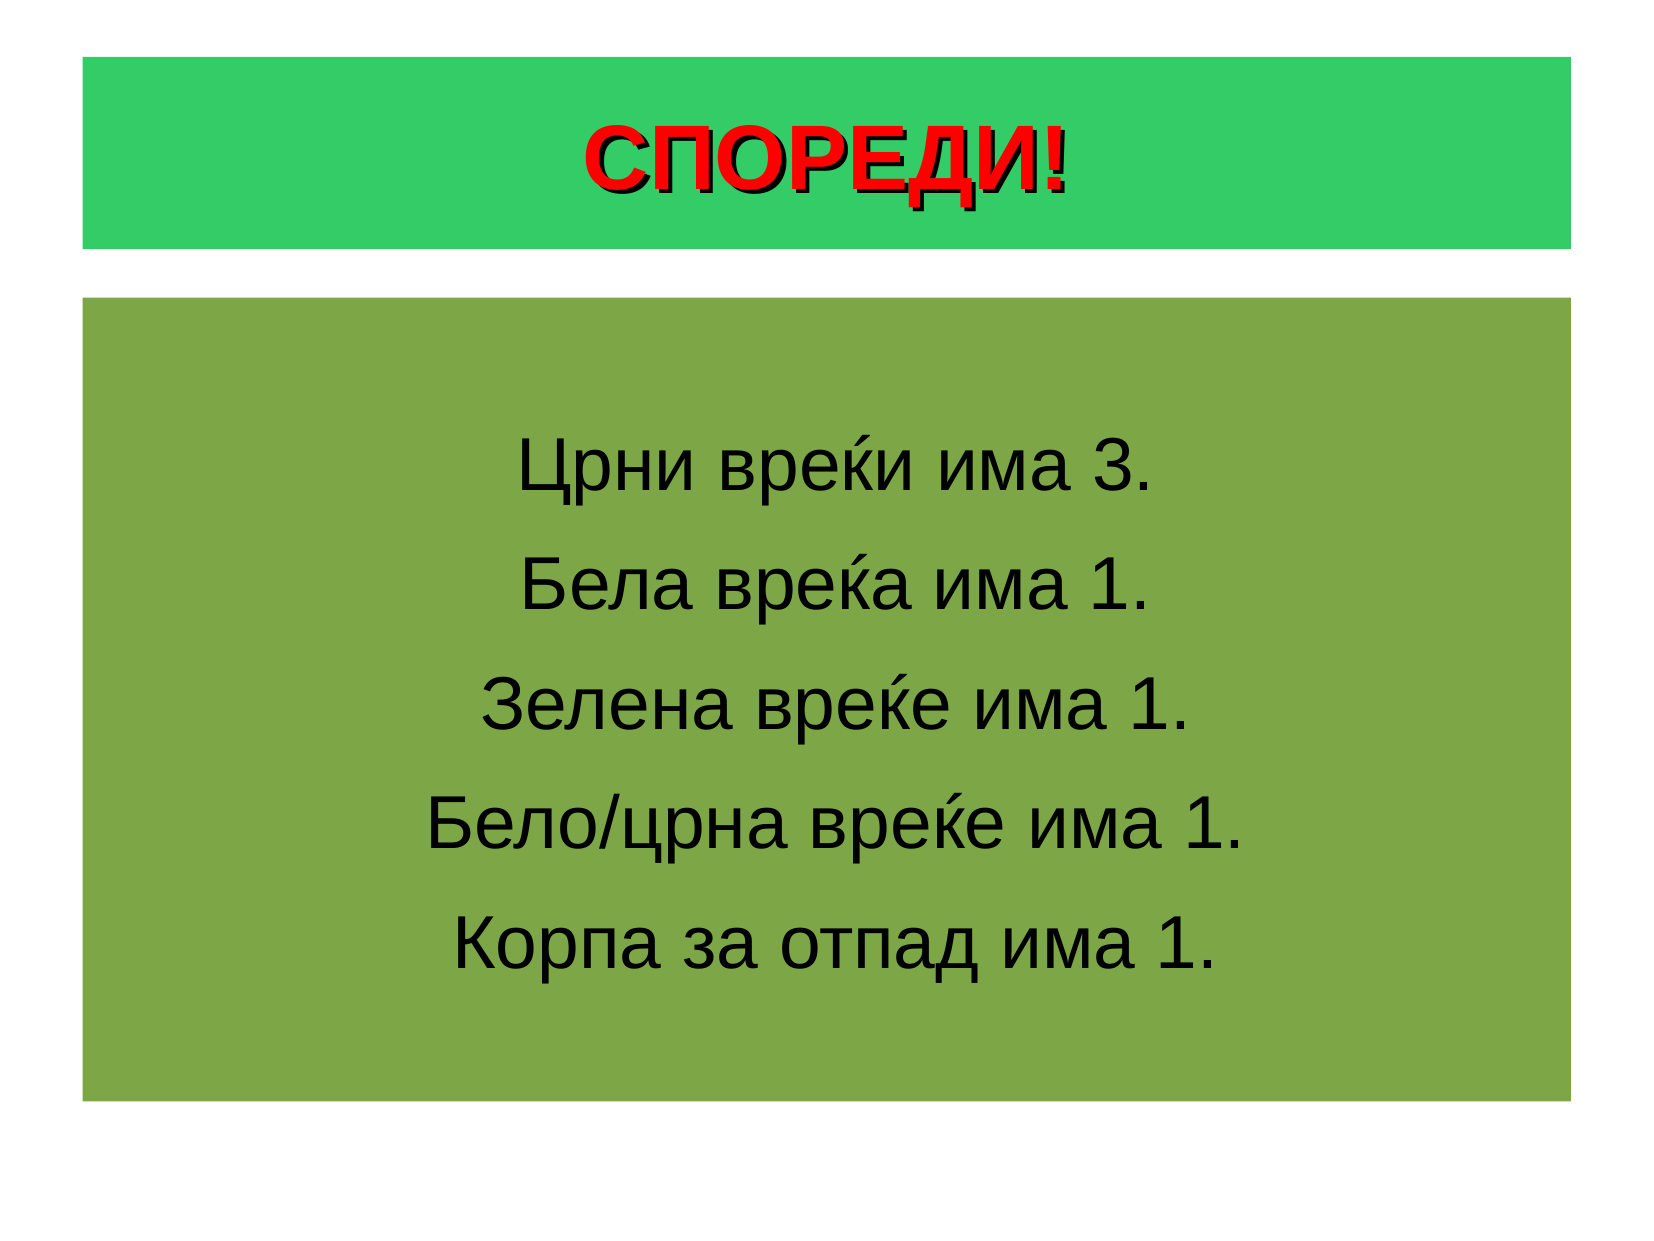

# СПОРЕДИ!
Црни вреќи има 3.
Бела вреќа има 1.
Зелена вреќе има 1.
Бело/црна вреќе има 1.
Корпа за отпад има 1.